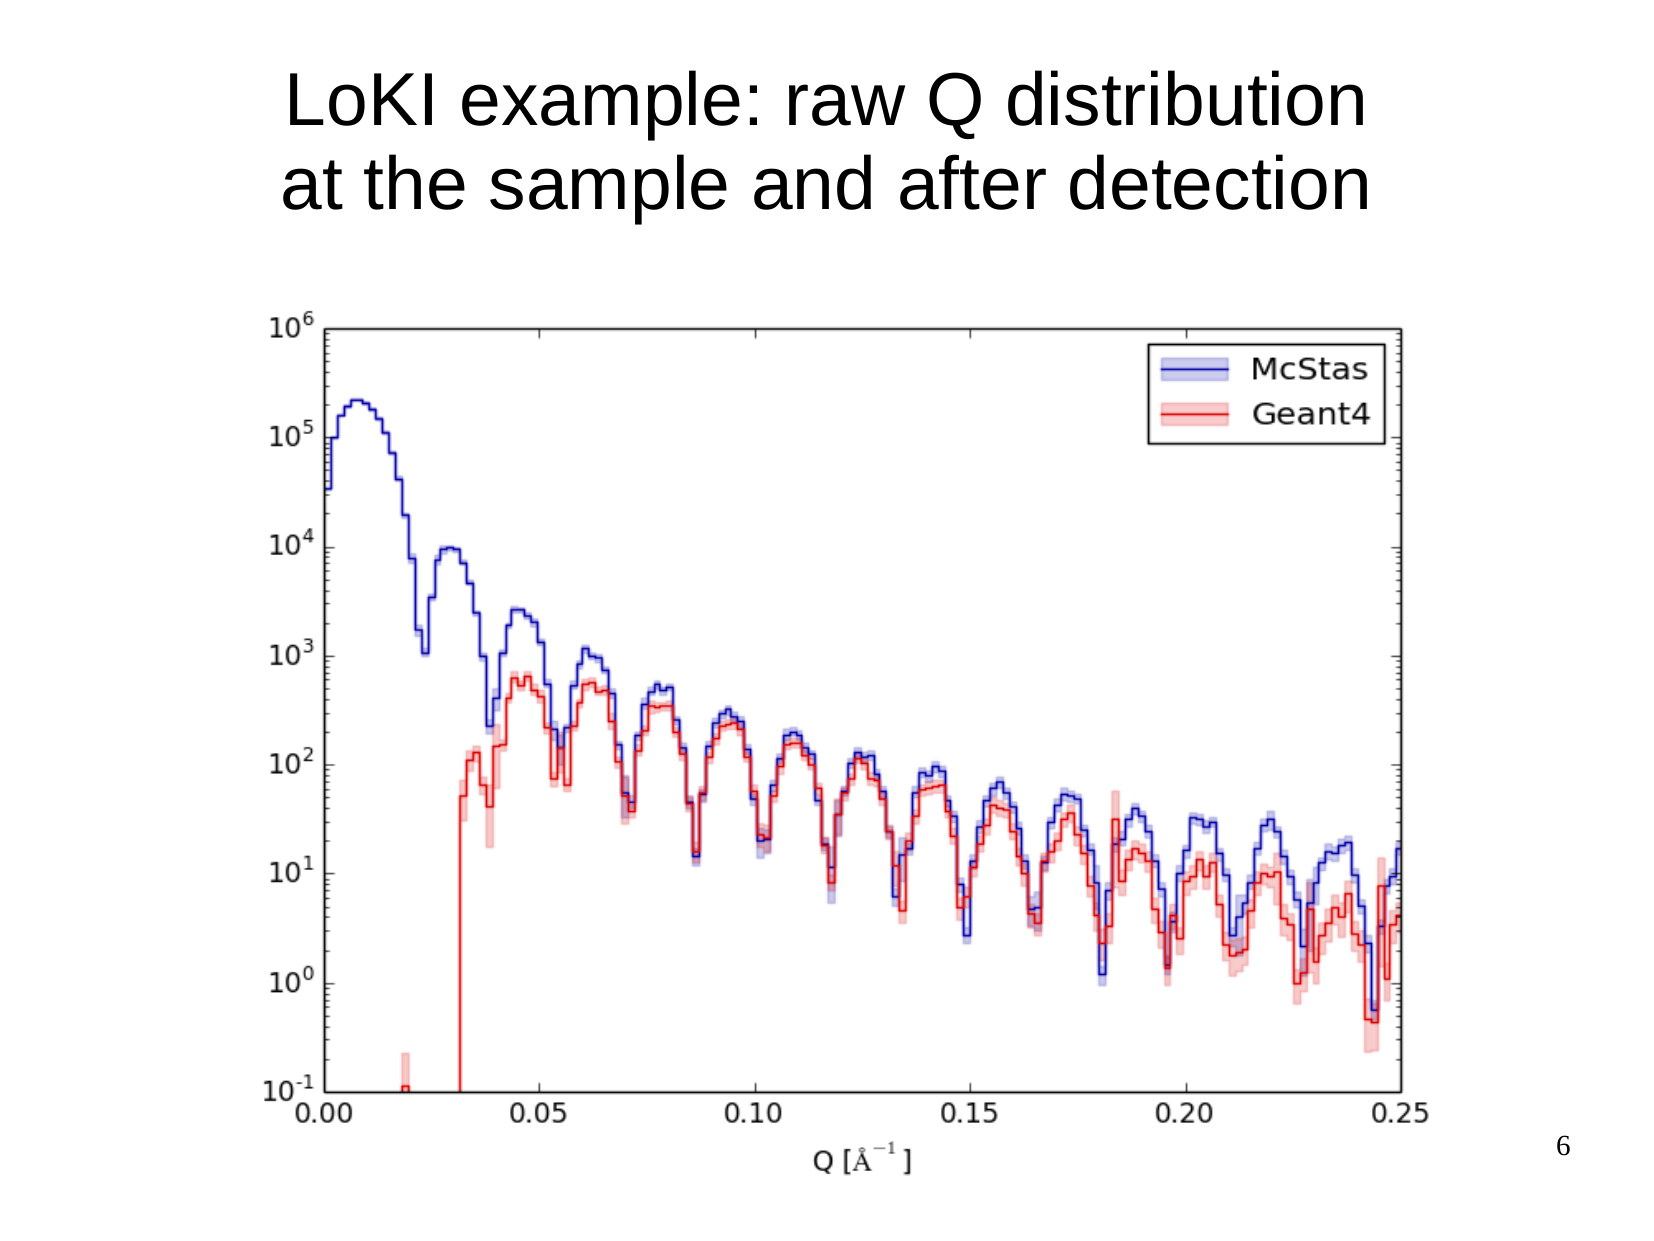

# LoKI example: raw Q distribution at the sample and after detection
6